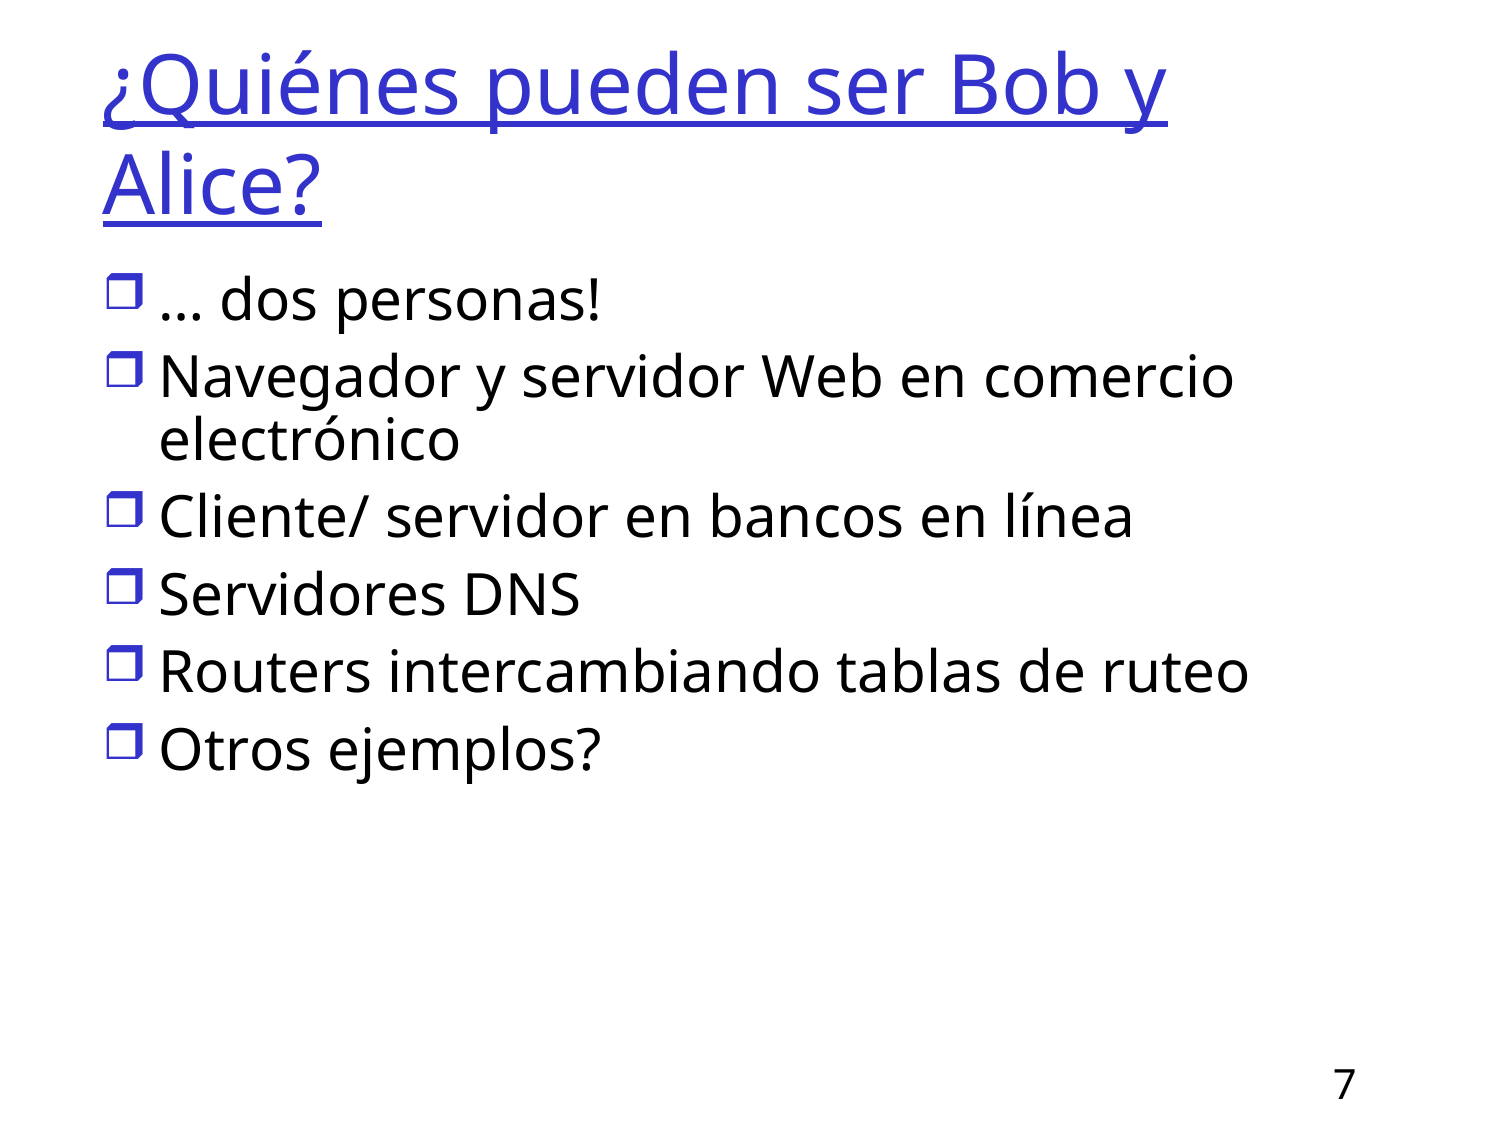

# ¿Quiénes pueden ser Bob y Alice?
… dos personas!
Navegador y servidor Web en comercio electrónico
Cliente/ servidor en bancos en línea
Servidores DNS
Routers intercambiando tablas de ruteo
Otros ejemplos?
7